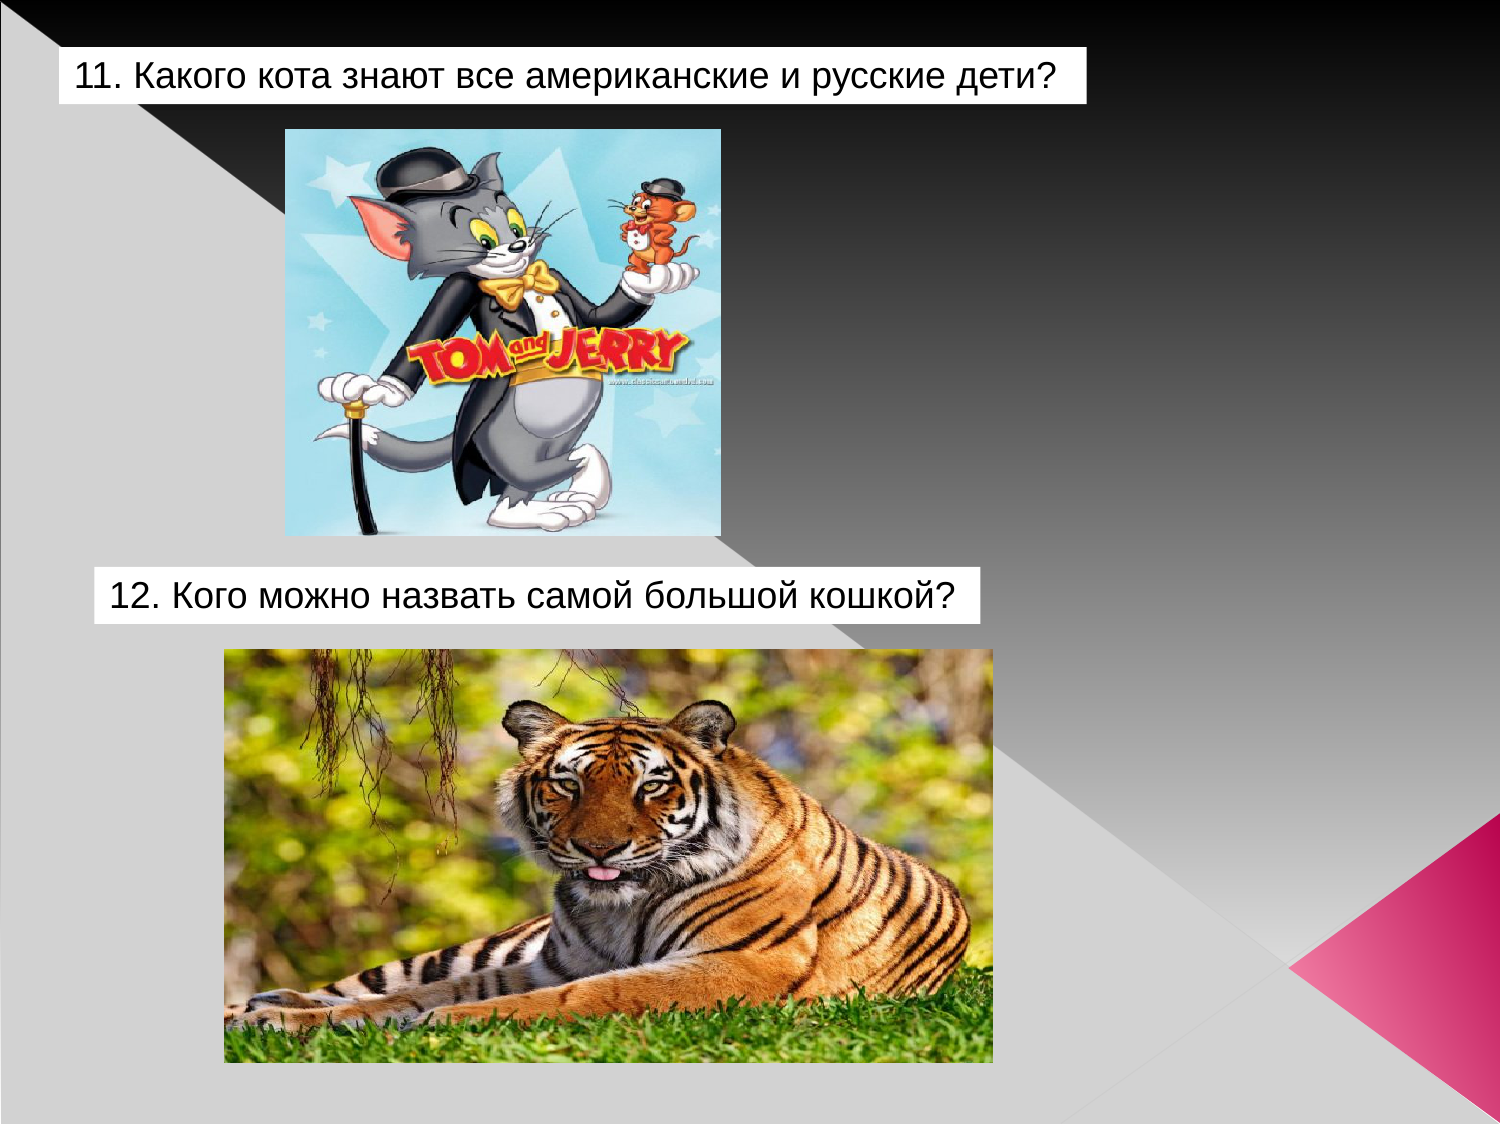

#
11. Какого кота знают все американские и русские дети?
12. Кого можно назвать самой большой кошкой?